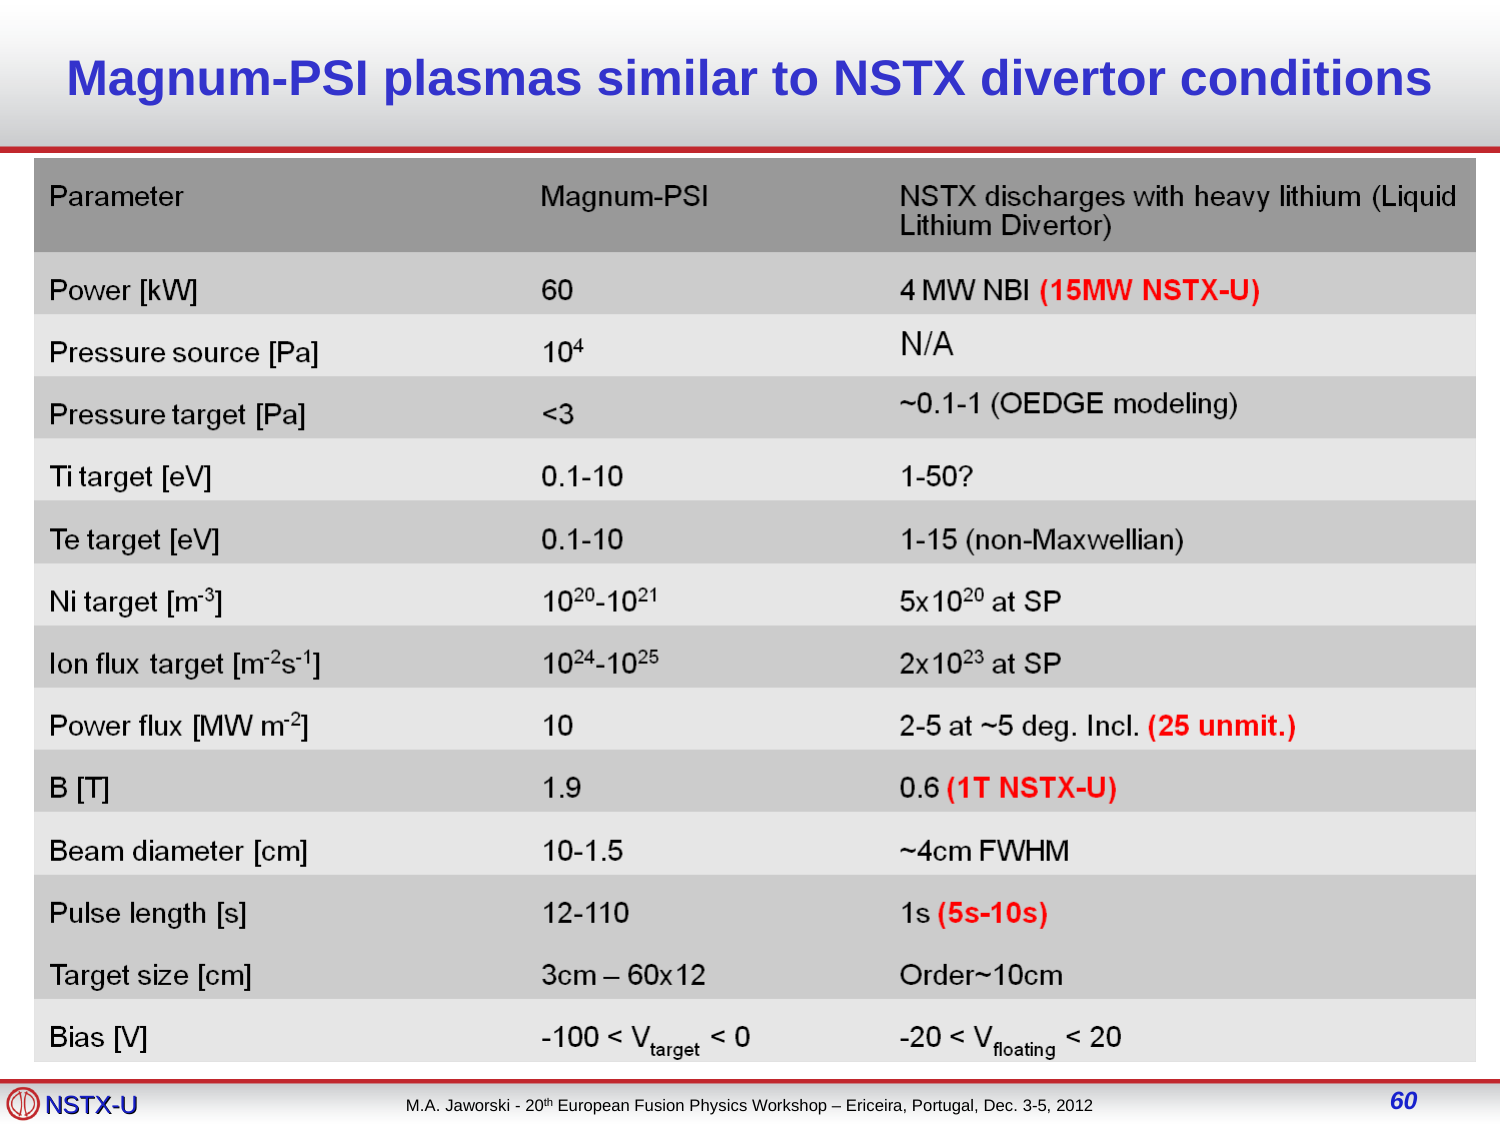

# Magnum-PSI plasmas similar to NSTX divertor conditions